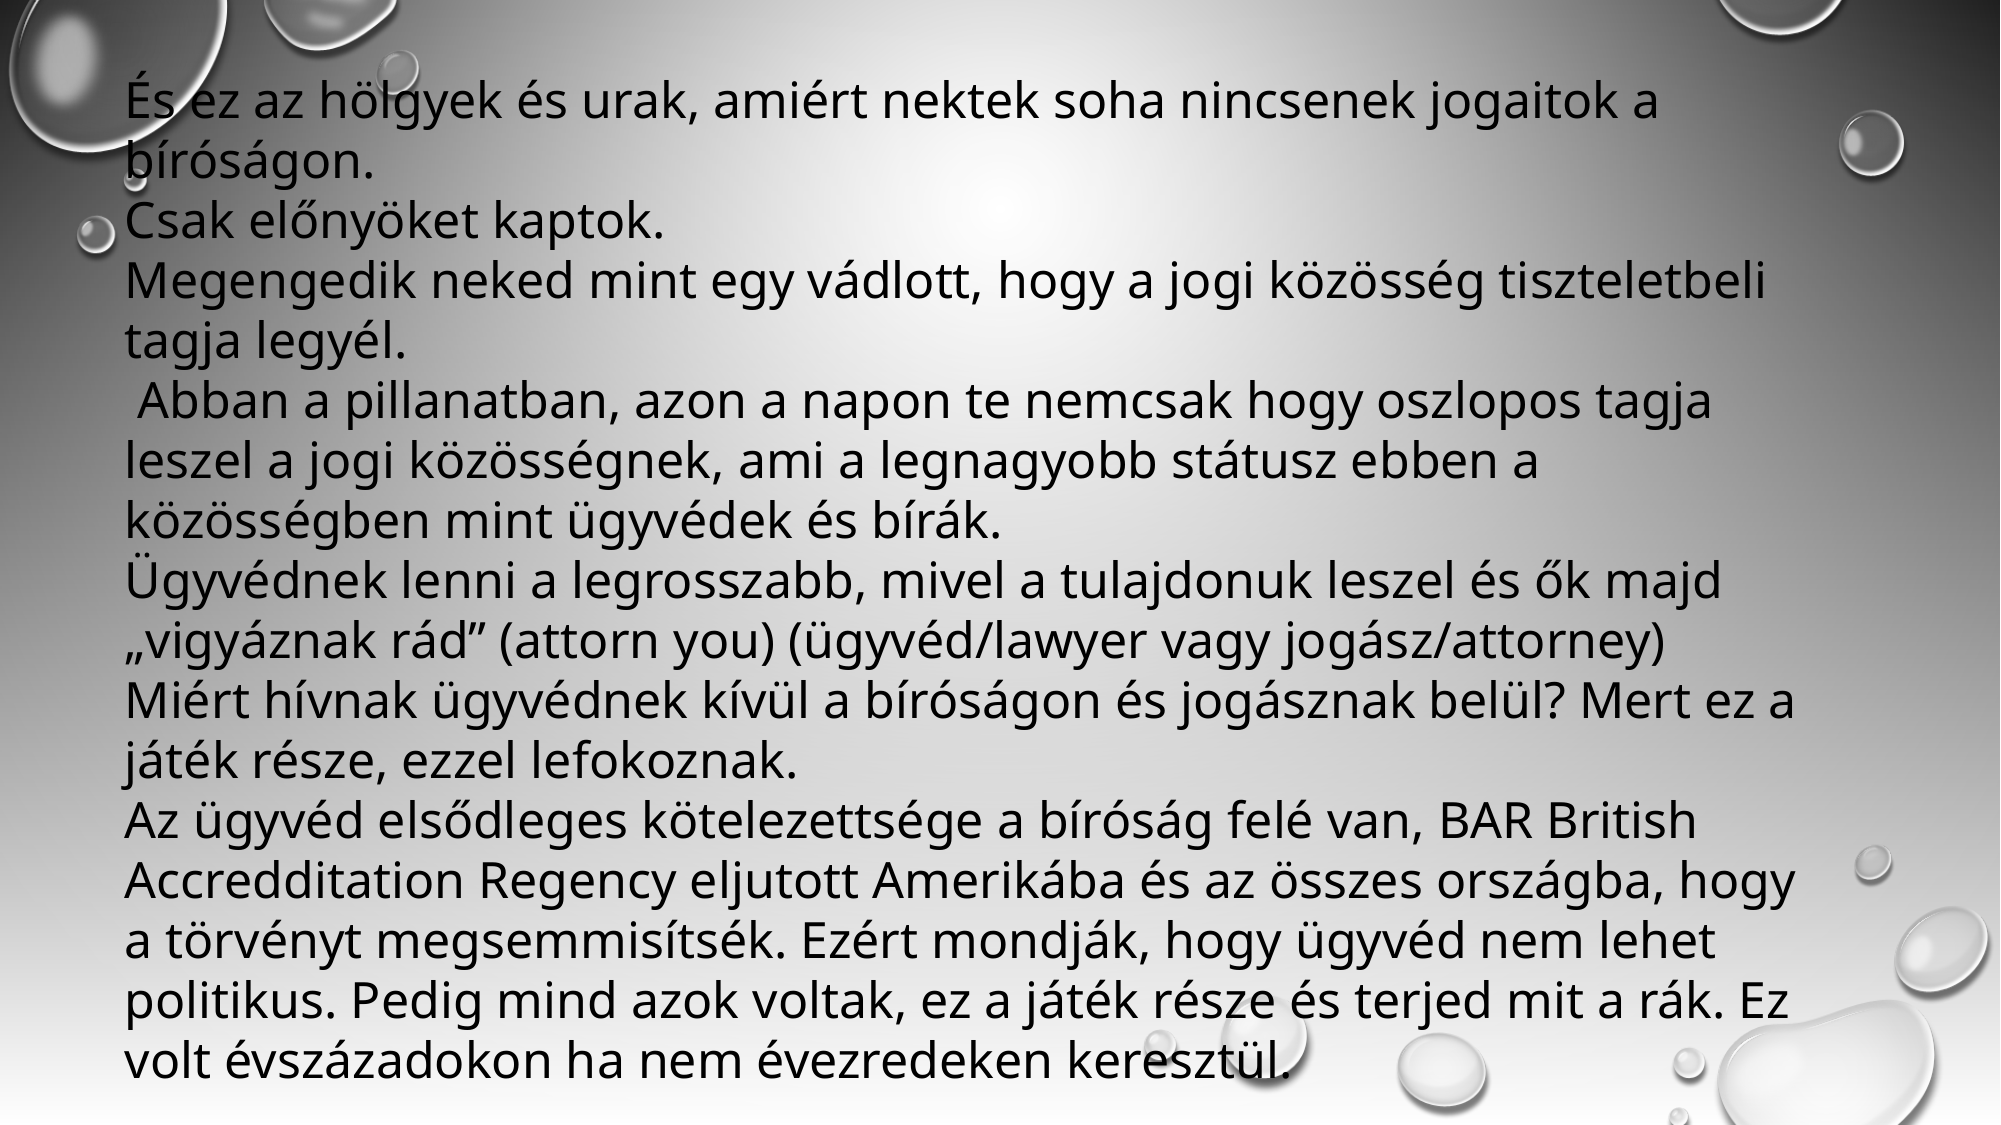

És ez az hölgyek és urak, amiért nektek soha nincsenek jogaitok a bíróságon.
Csak előnyöket kaptok.
Megengedik neked mint egy vádlott, hogy a jogi közösség tiszteletbeli tagja legyél.
 Abban a pillanatban, azon a napon te nemcsak hogy oszlopos tagja leszel a jogi közösségnek, ami a legnagyobb státusz ebben a közösségben mint ügyvédek és bírák.
Ügyvédnek lenni a legrosszabb, mivel a tulajdonuk leszel és ők majd „vigyáznak rád” (attorn you) (ügyvéd/lawyer vagy jogász/attorney)
Miért hívnak ügyvédnek kívül a bíróságon és jogásznak belül? Mert ez a játék része, ezzel lefokoznak.
Az ügyvéd elsődleges kötelezettsége a bíróság felé van, BAR British Accredditation Regency eljutott Amerikába és az összes országba, hogy a törvényt megsemmisítsék. Ezért mondják, hogy ügyvéd nem lehet politikus. Pedig mind azok voltak, ez a játék része és terjed mit a rák. Ez volt évszázadokon ha nem évezredeken keresztül.